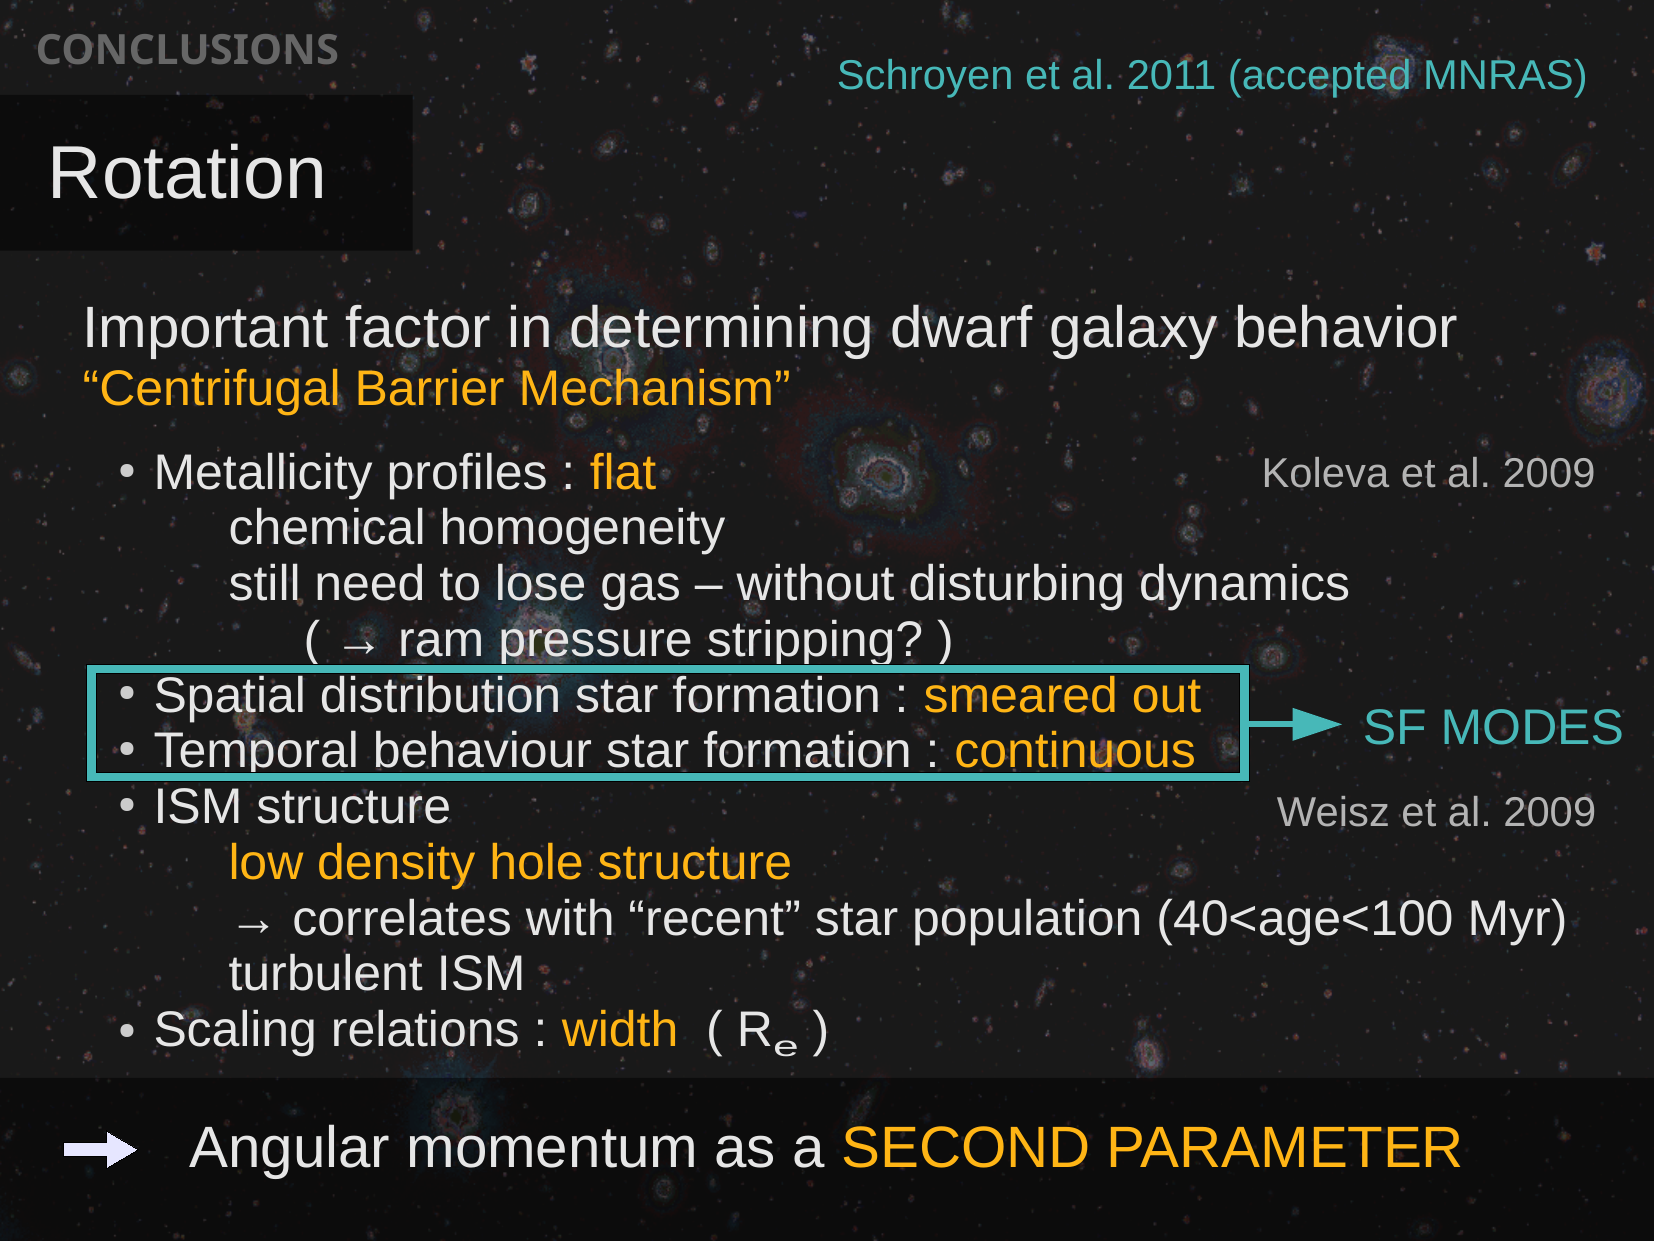

CONCLUSIONS
Schroyen et al. 2011 (accepted MNRAS)
Rotation
# Important factor in determining dwarf galaxy behavior “Centrifugal Barrier Mechanism”
Metallicity profiles : flat
	chemical homogeneity
	still need to lose gas – without disturbing dynamics
		( → ram pressure stripping? )
Spatial distribution star formation : smeared out
Temporal behaviour star formation : continuous
ISM structure
	low density hole structure
	→ correlates with “recent” star population (40<age<100 Myr)
	turbulent ISM
Scaling relations : width ( Re )
Koleva et al. 2009
SF MODES
Weisz et al. 2009
Angular momentum as a SECOND PARAMETER